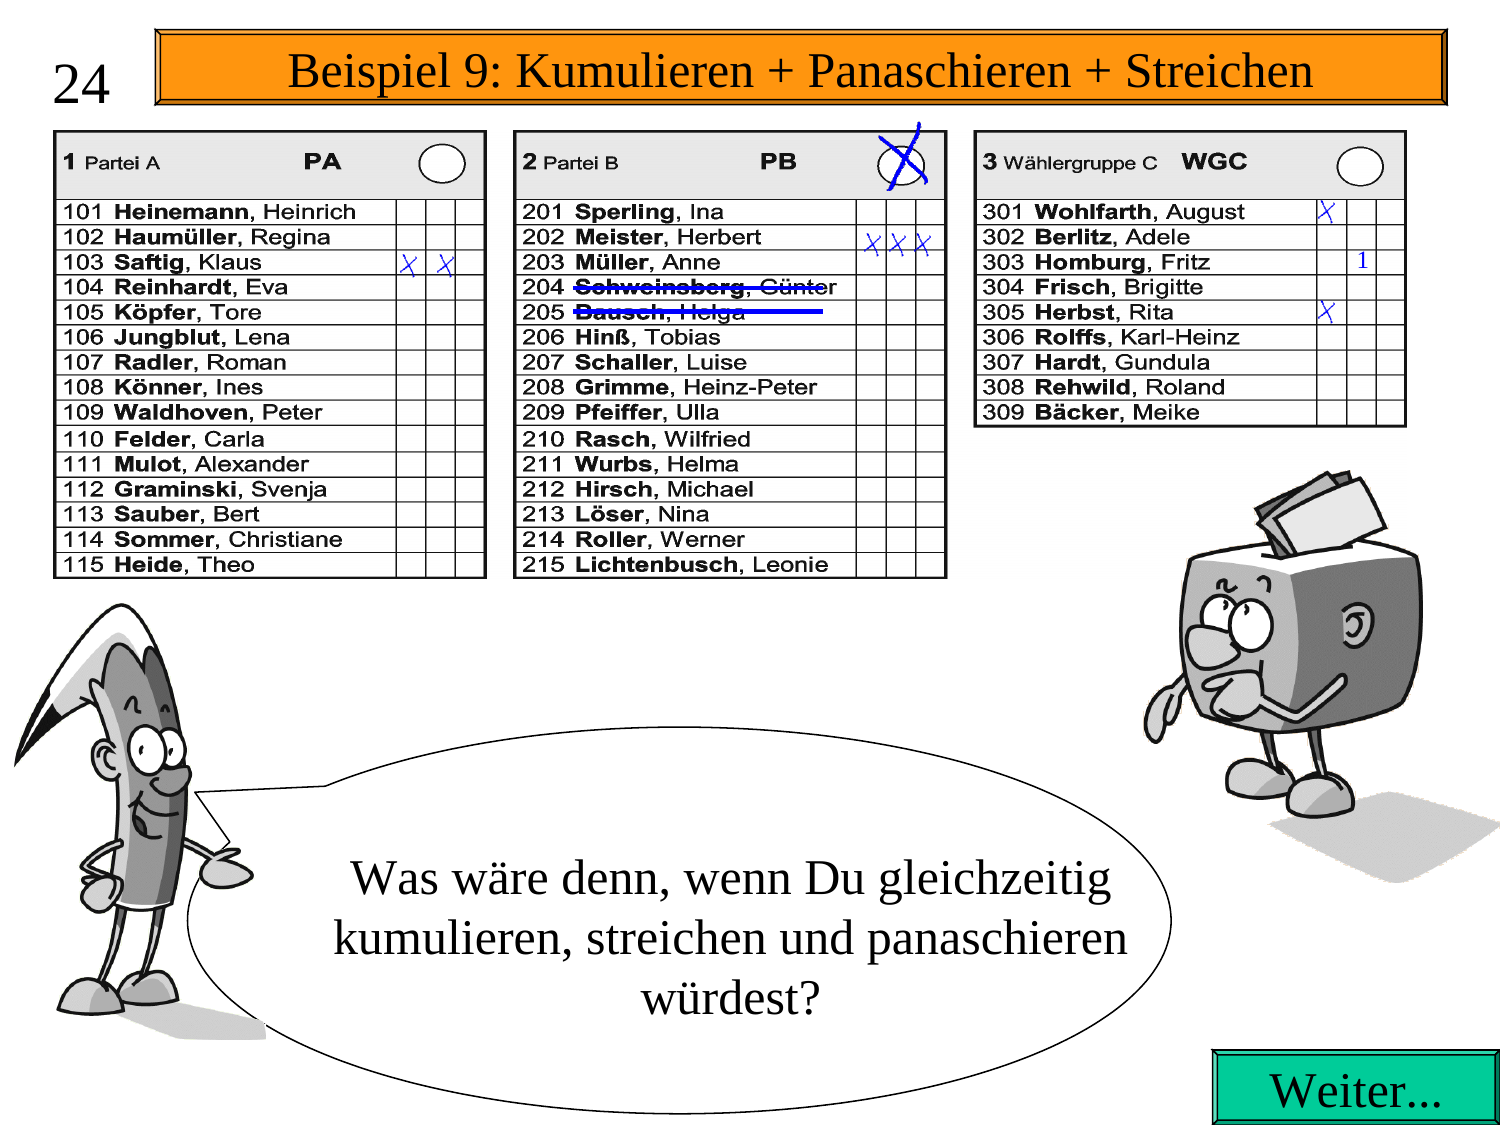

Beispiel 9: Kumulieren + Panaschieren + Streichen
24
1
Was wäre denn, wenn Du gleichzeitig
kumulieren, streichen und panaschieren
würdest?
Weiter...